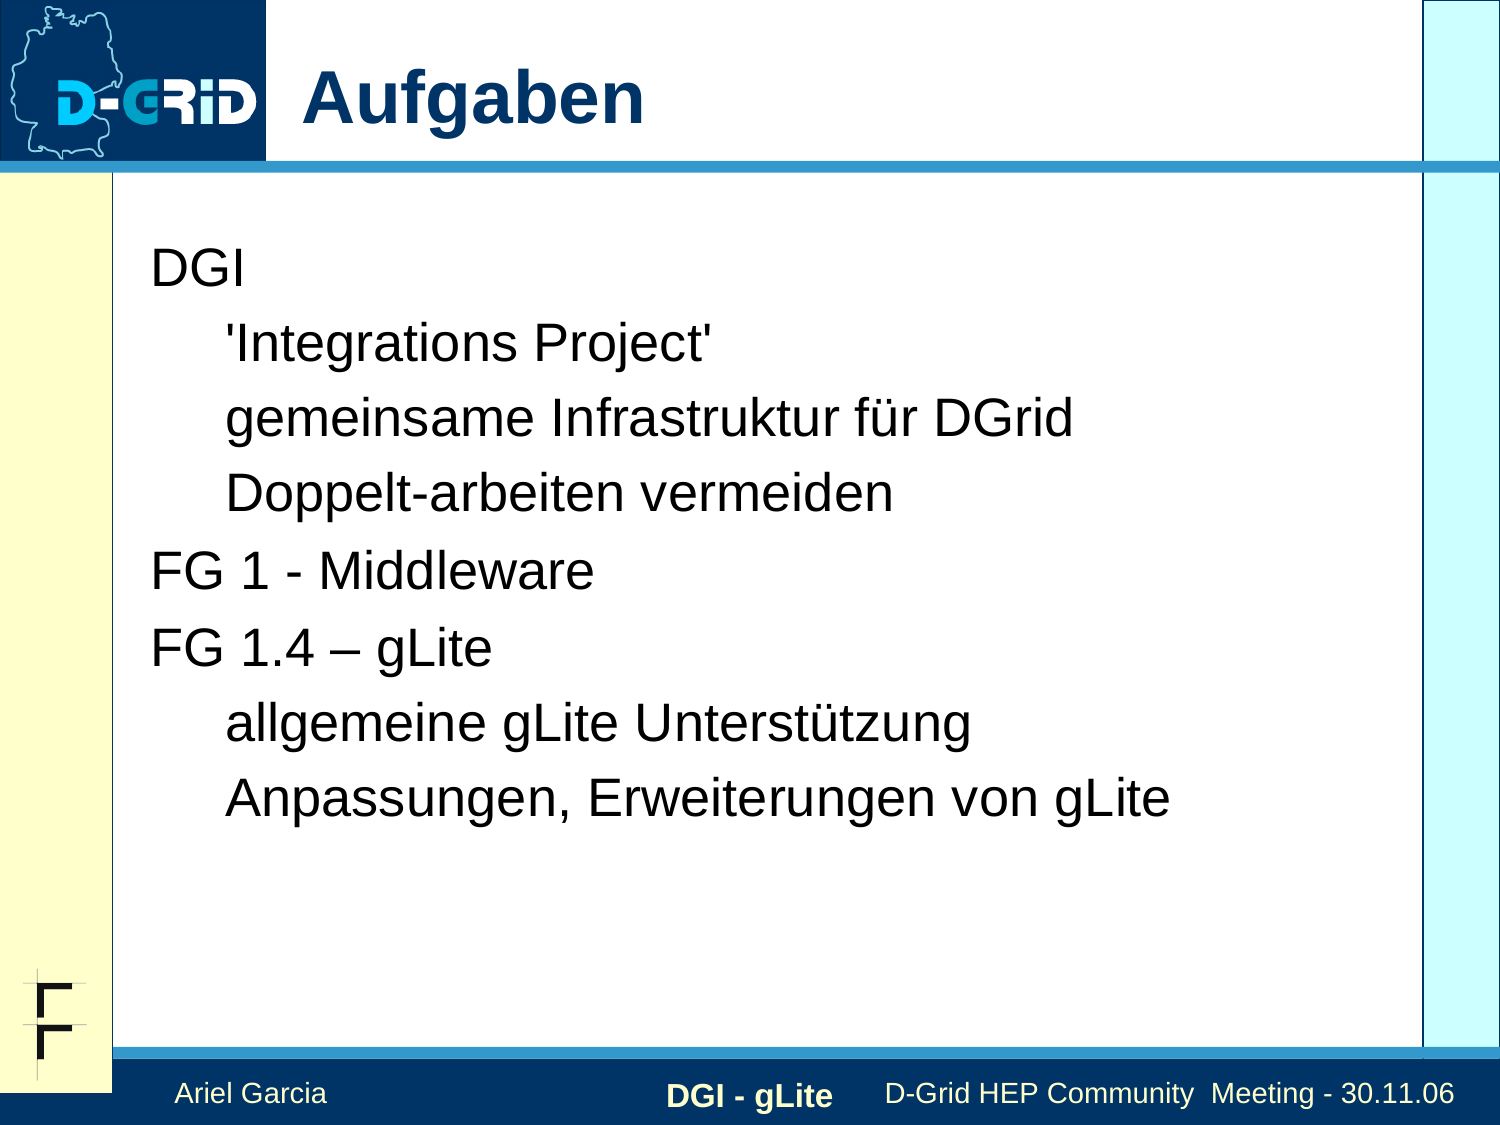

# Aufgaben
DGI
'Integrations Project'
gemeinsame Infrastruktur für DGrid
Doppelt-arbeiten vermeiden
FG 1 - Middleware
FG 1.4 – gLite
allgemeine gLite Unterstützung
Anpassungen, Erweiterungen von gLite